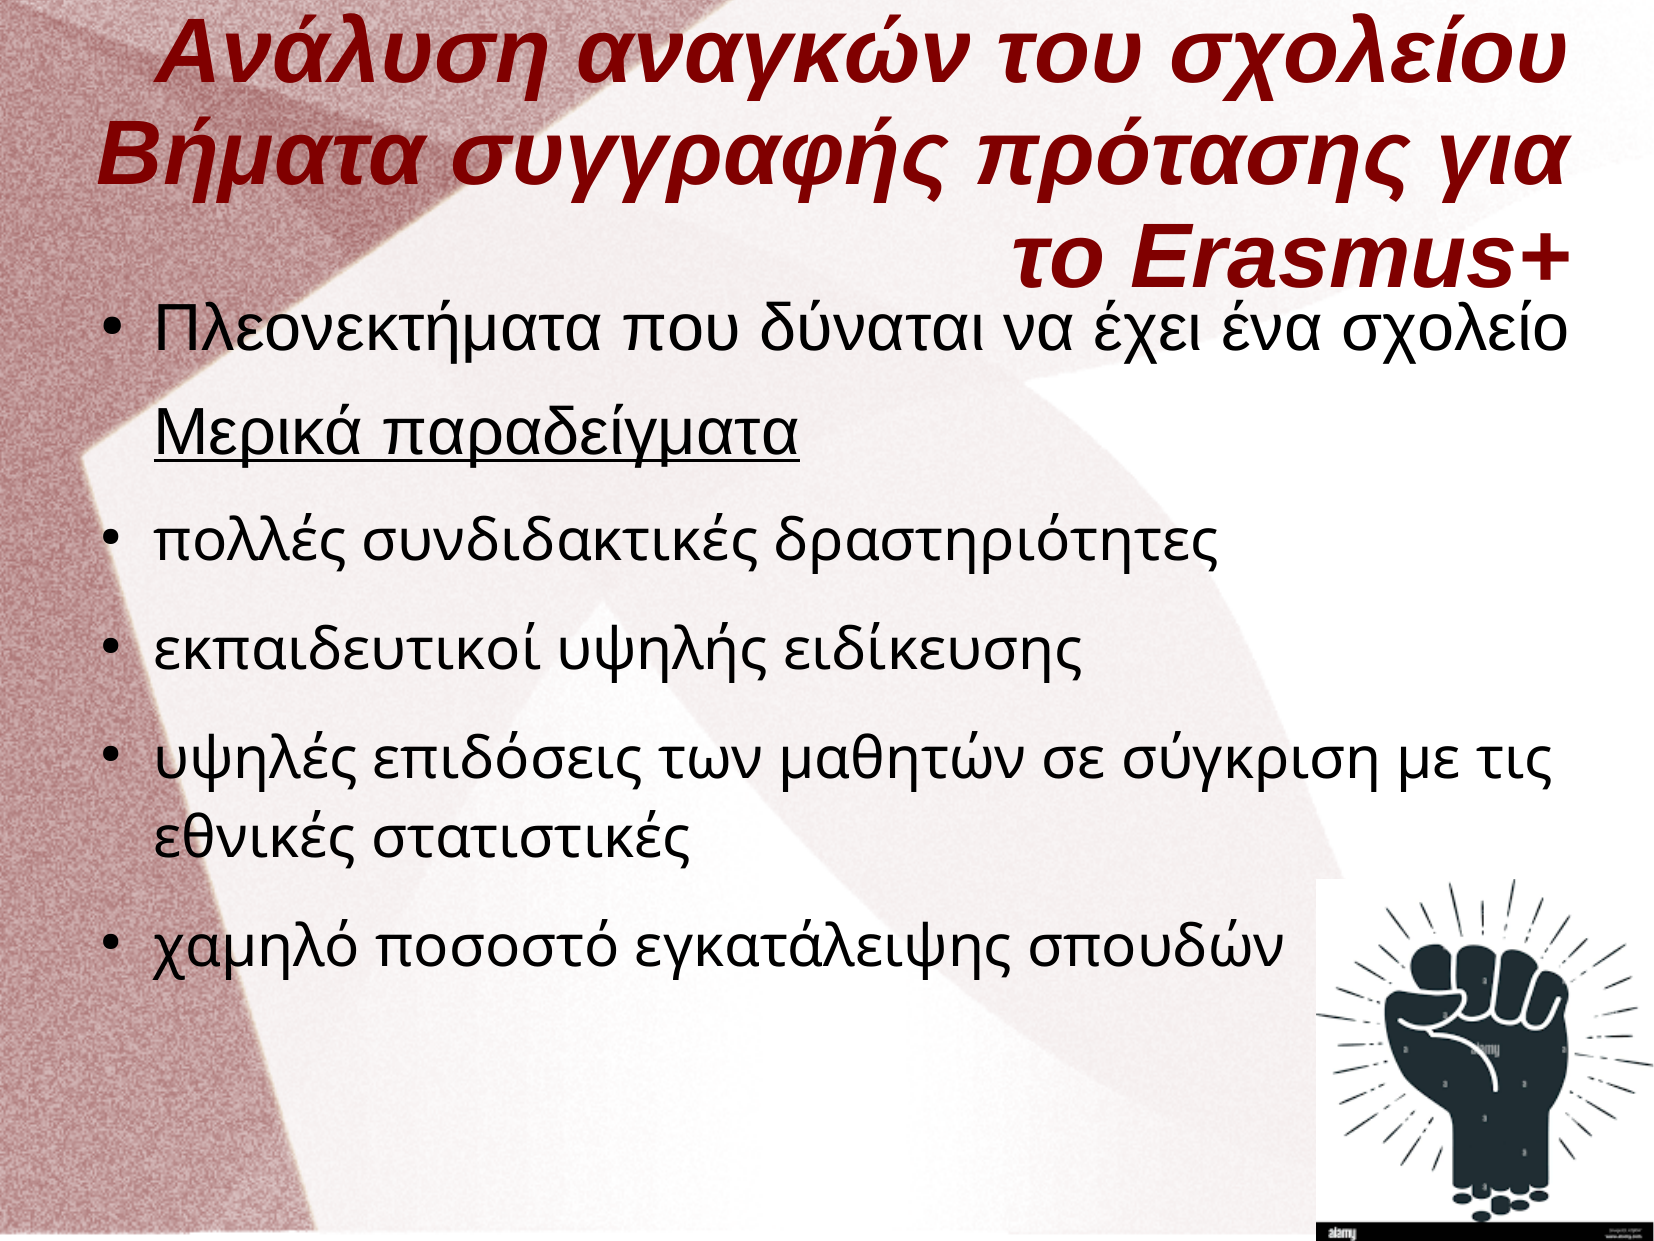

Ανάλυση αναγκών του σχολείου
Βήματα συγγραφής πρότασης για το Erasmus+
# Πλεονεκτήματα που δύναται να έχει ένα σχολείο
Μερικά παραδείγματα
πολλές συνδιδακτικές δραστηριότητες
εκπαιδευτικοί υψηλής ειδίκευσης
υψηλές επιδόσεις των μαθητών σε σύγκριση με τις εθνικές στατιστικές
χαμηλό ποσοστό εγκατάλειψης σπουδών